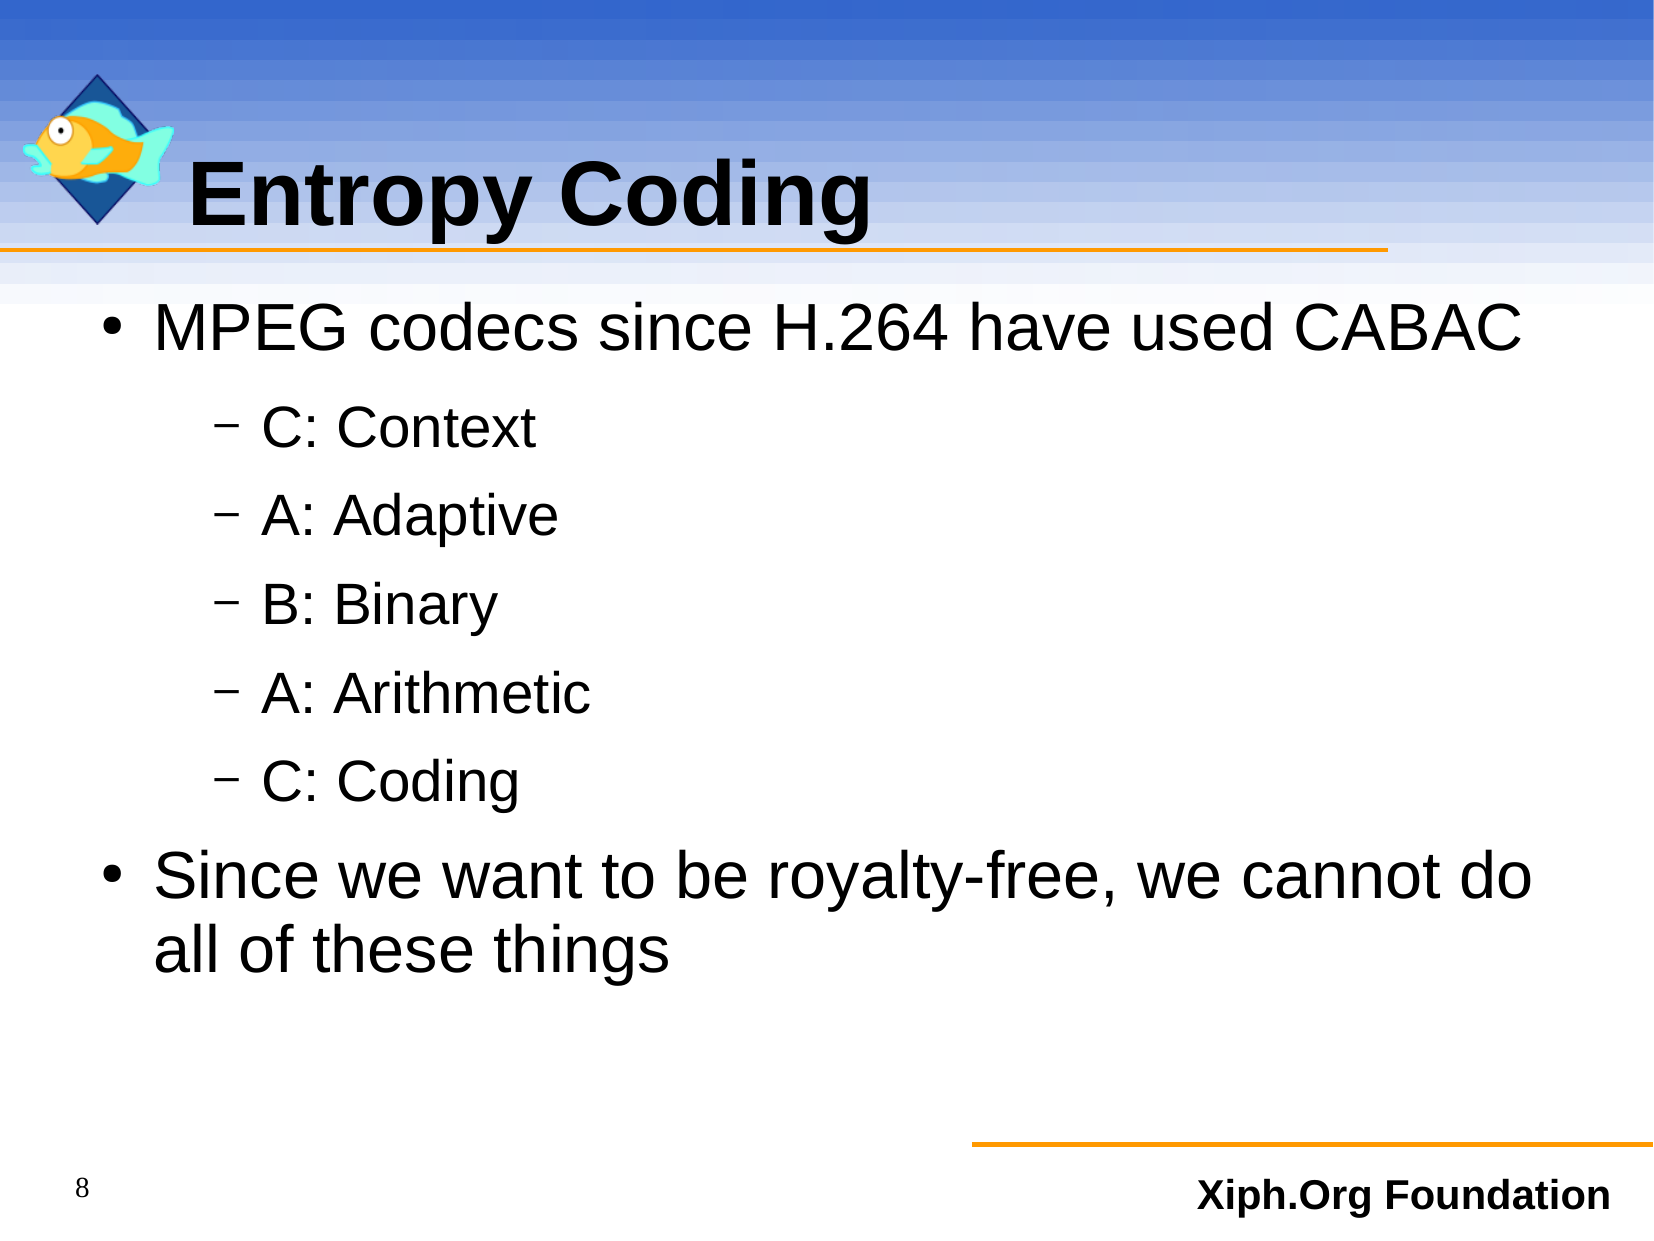

# Entropy Coding
MPEG codecs since H.264 have used CABAC
C: Context
A: Adaptive
B: Binary
A: Arithmetic
C: Coding
Since we want to be royalty-free, we cannot do all of these things
8